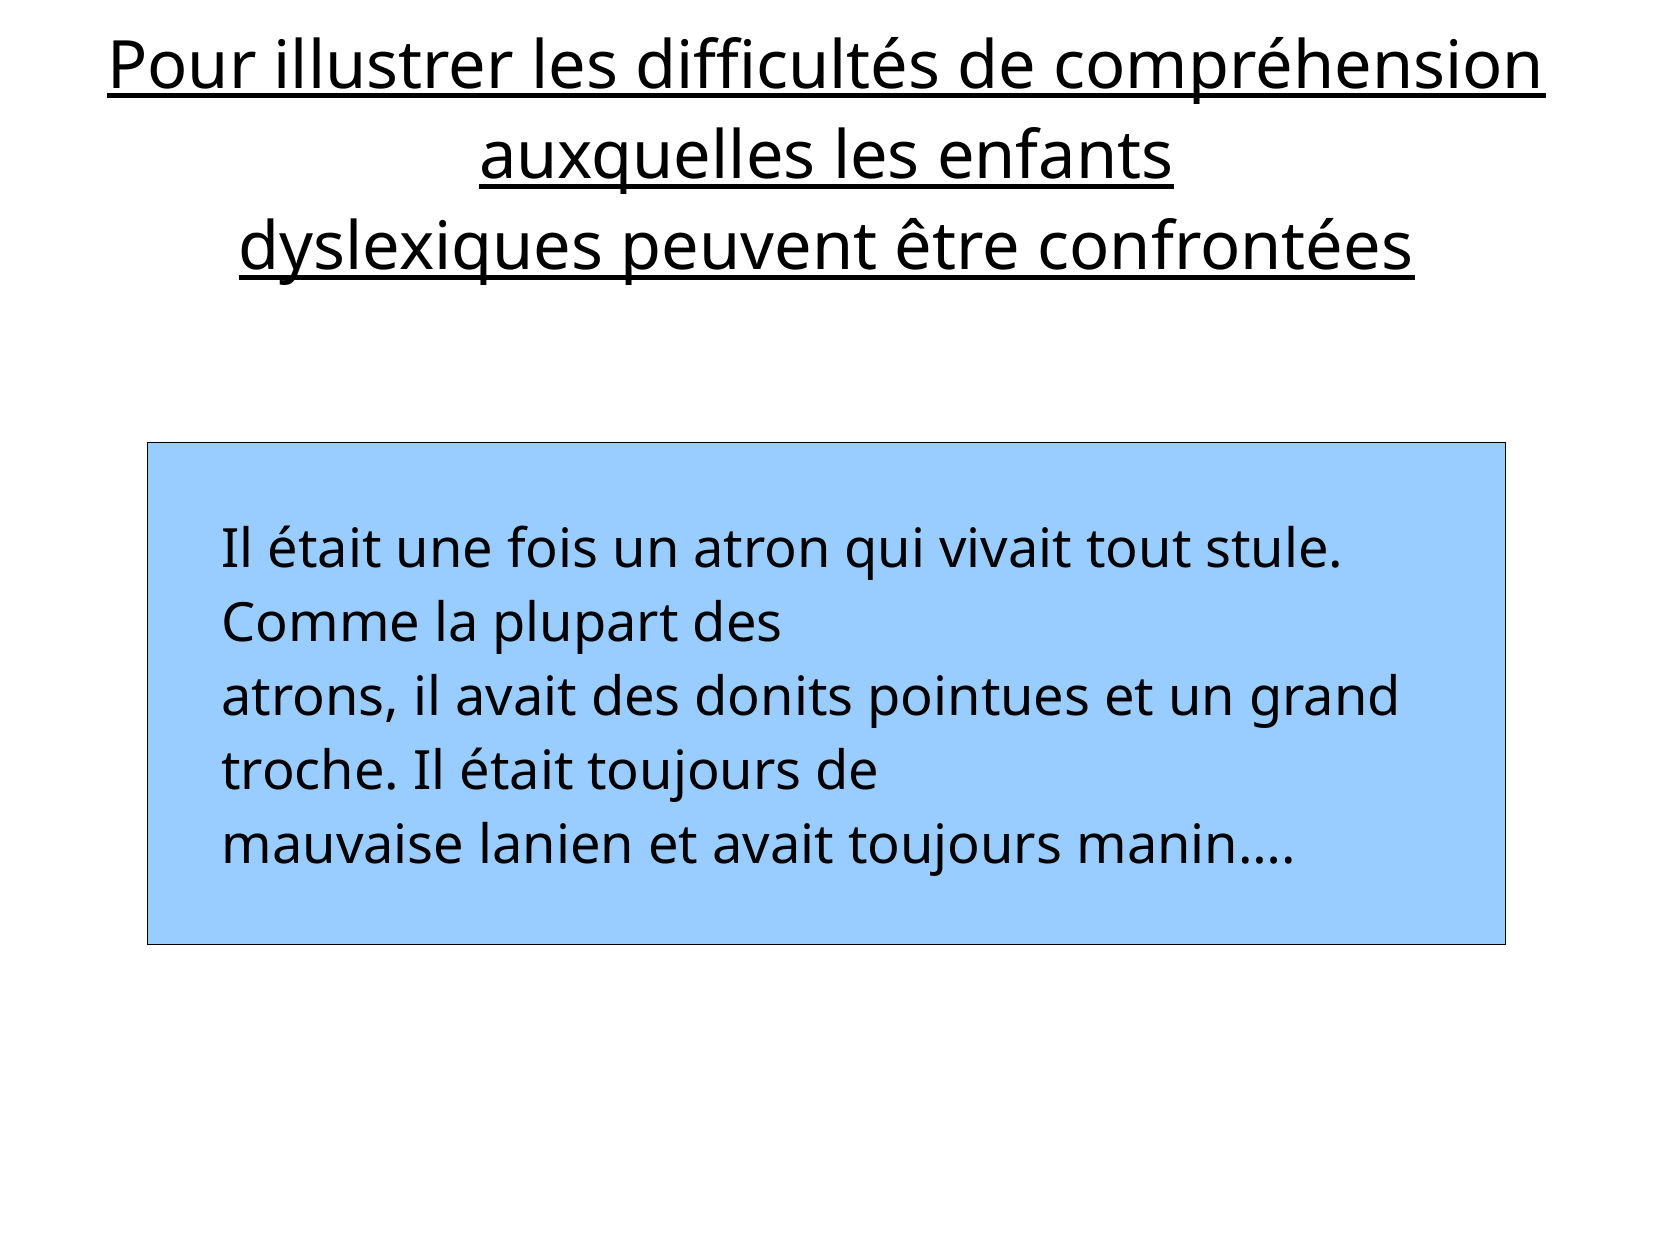

# Pour illustrer les difficultés de compréhension auxquelles les enfants dyslexiques peuvent être confrontées
Il était une fois un atron qui vivait tout stule. Comme la plupart des
atrons, il avait des donits pointues et un grand troche. Il était toujours de
mauvaise lanien et avait toujours manin….